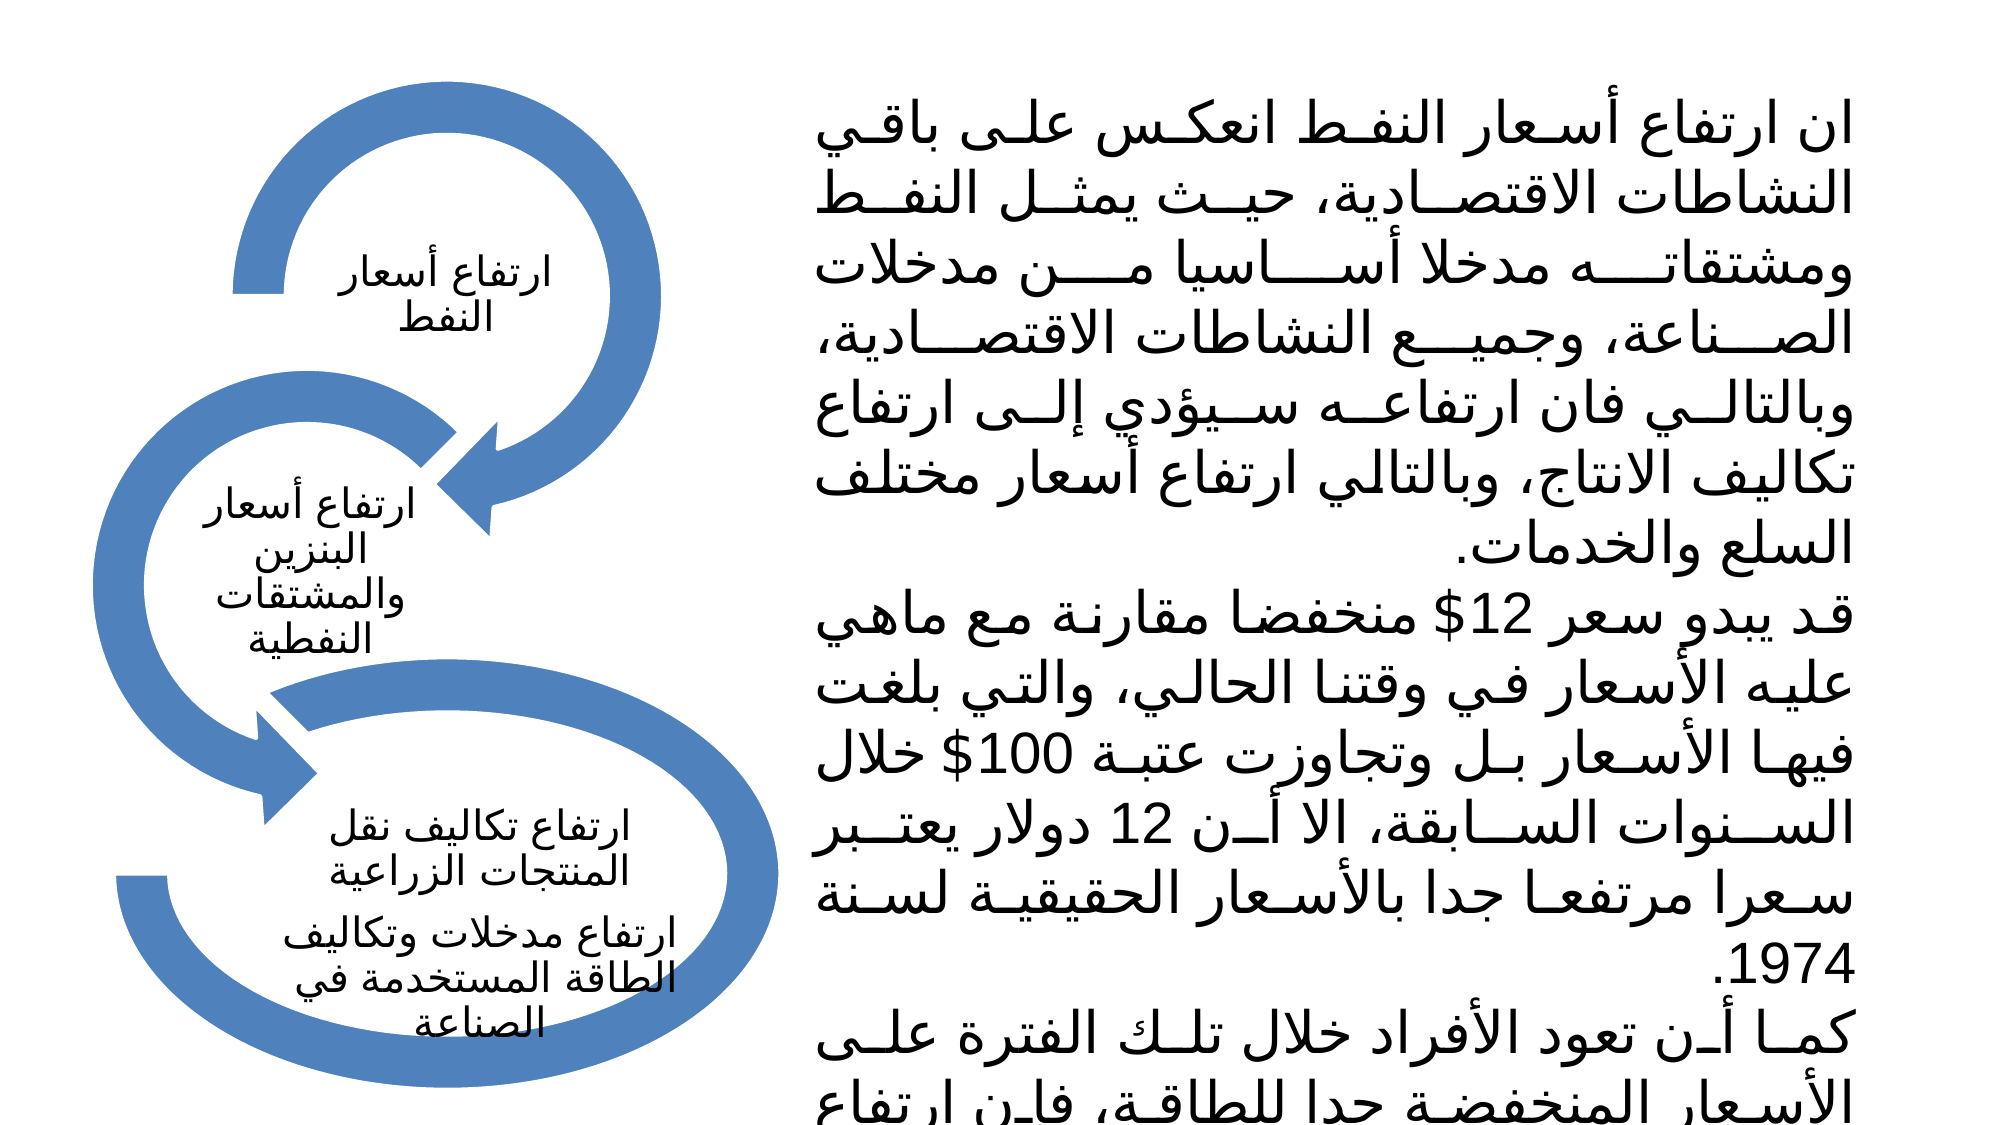

ارتفاع أسعار النفط
ارتفاع أسعار البنزين والمشتقات النفطية
ارتفاع تكاليف نقل المنتجات الزراعية
ارتفاع مدخلات وتكاليف الطاقة المستخدمة في الصناعة
ان ارتفاع أسعار النفط انعكس على باقي النشاطات الاقتصادية، حيث يمثل النفط ومشتقاته مدخلا أساسيا من مدخلات الصناعة، وجميع النشاطات الاقتصادية، وبالتالي فان ارتفاعه سيؤدي إلى ارتفاع تكاليف الانتاج، وبالتالي ارتفاع أسعار مختلف السلع والخدمات.
قد يبدو سعر 12$ منخفضا مقارنة مع ماهي عليه الأسعار في وقتنا الحالي، والتي بلغت فيها الأسعار بل وتجاوزت عتبة 100$ خلال السنوات السابقة، الا أن 12 دولار يعتبر سعرا مرتفعا جدا بالأسعار الحقيقية لسنة 1974.
كما أن تعود الأفراد خلال تلك الفترة على الأسعار المنخفضة جدا للطاقة، فإن ارتفاع أسعار النفط أدى إلى رد فعل عنيف على مستوى الاستهلاك والاستثمار.